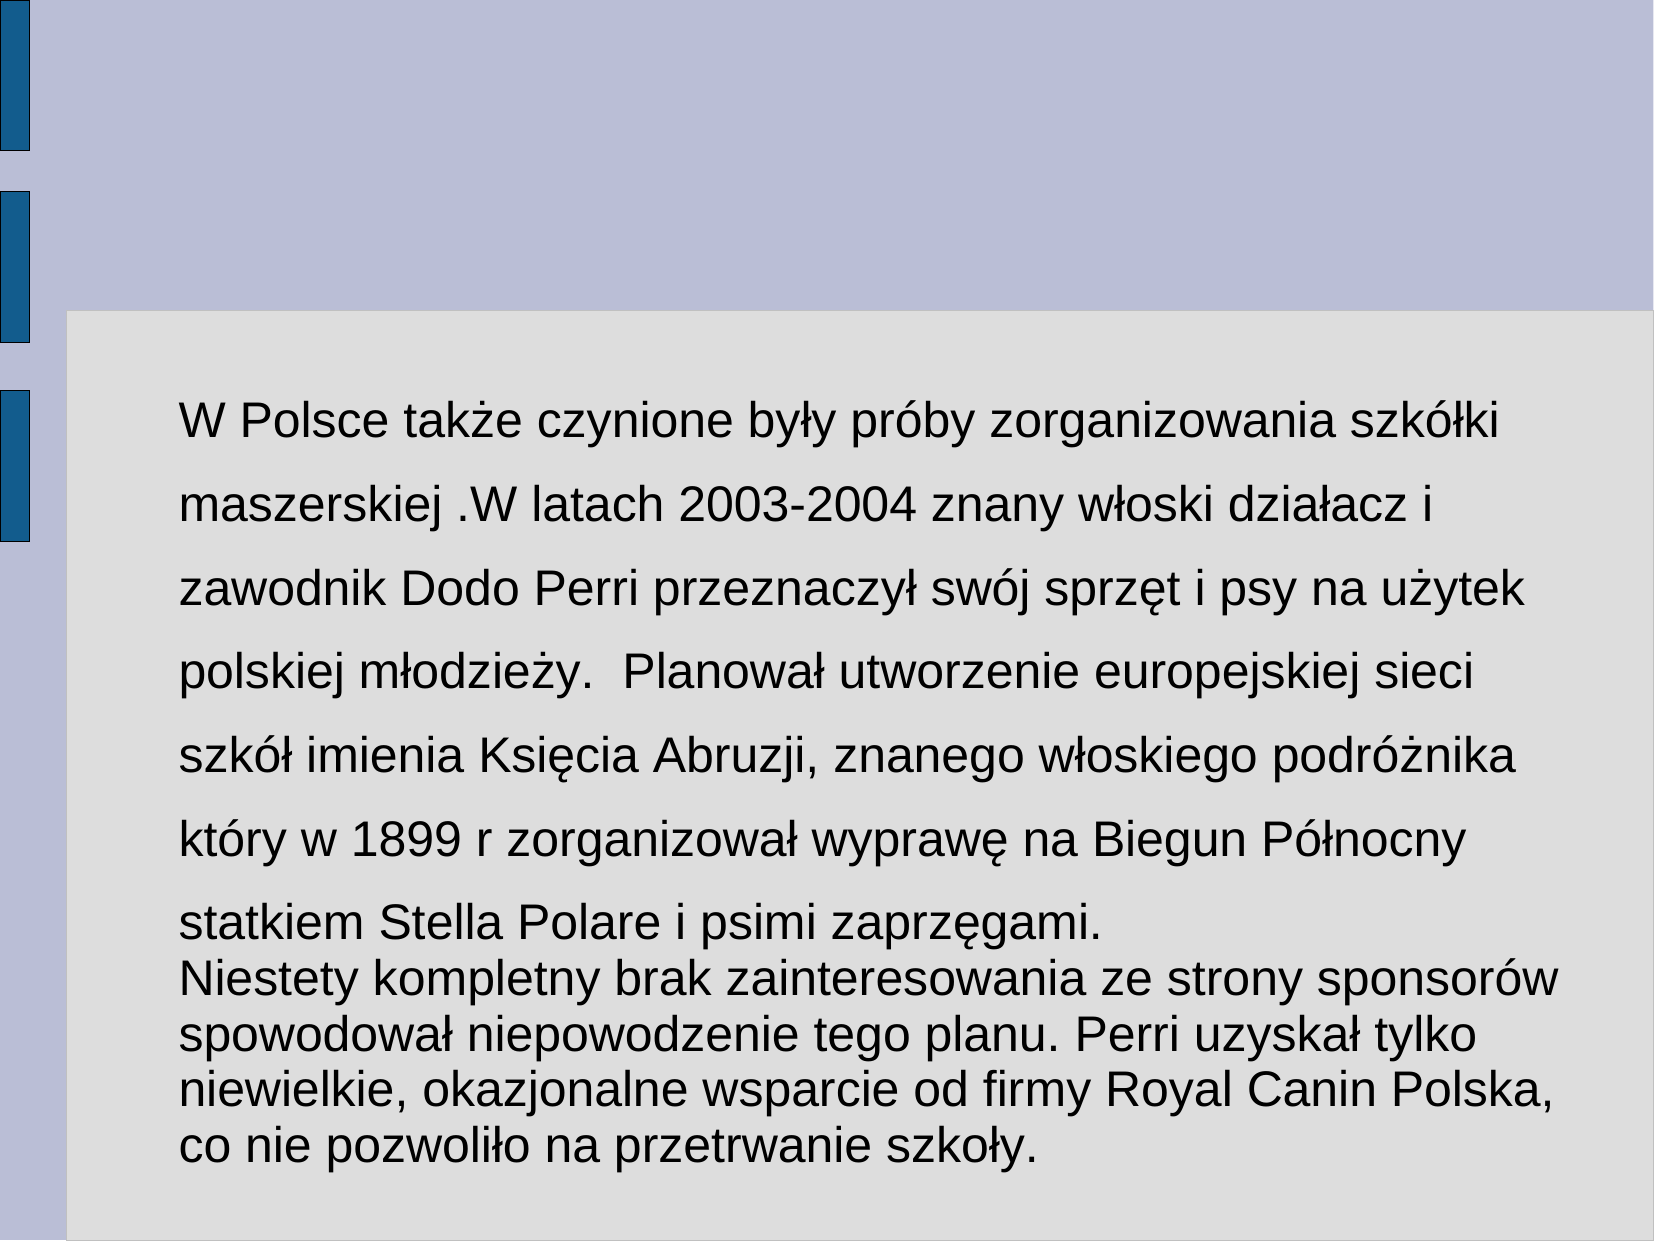

#
W Polsce także czynione były próby zorganizowania szkółki maszerskiej .W latach 2003-2004 znany włoski działacz i zawodnik Dodo Perri przeznaczył swój sprzęt i psy na użytek polskiej młodzieży. Planował utworzenie europejskiej sieci szkół imienia Księcia Abruzji, znanego włoskiego podróżnika który w 1899 r zorganizował wyprawę na Biegun Północny statkiem Stella Polare i psimi zaprzęgami.
Niestety kompletny brak zainteresowania ze strony sponsorów spowodował niepowodzenie tego planu. Perri uzyskał tylko niewielkie, okazjonalne wsparcie od firmy Royal Canin Polska, co nie pozwoliło na przetrwanie szkoły.